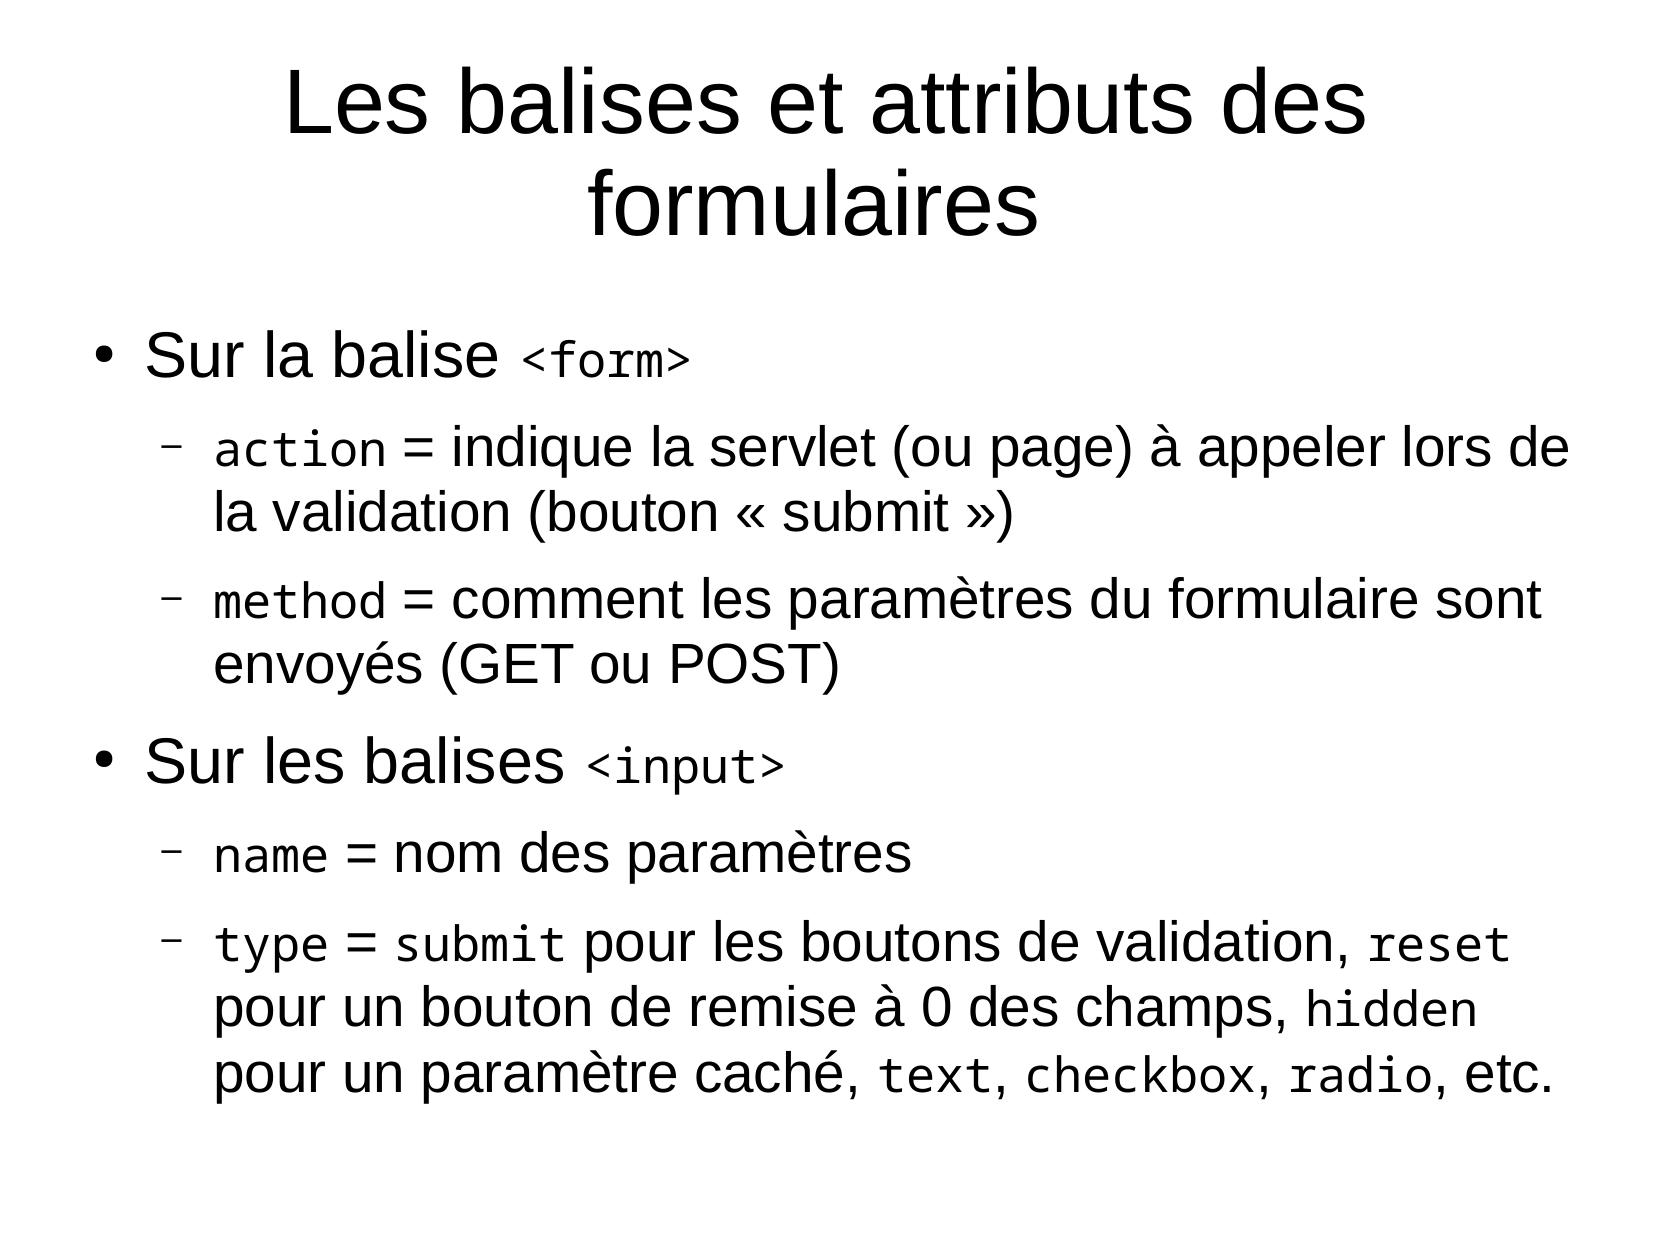

# Les balises et attributs des formulaires
Sur la balise <form>
action = indique la servlet (ou page) à appeler lors de la validation (bouton « submit »)
method = comment les paramètres du formulaire sont envoyés (GET ou POST)
Sur les balises <input>
name = nom des paramètres
type = submit pour les boutons de validation, reset pour un bouton de remise à 0 des champs, hidden pour un paramètre caché, text, checkbox, radio, etc.